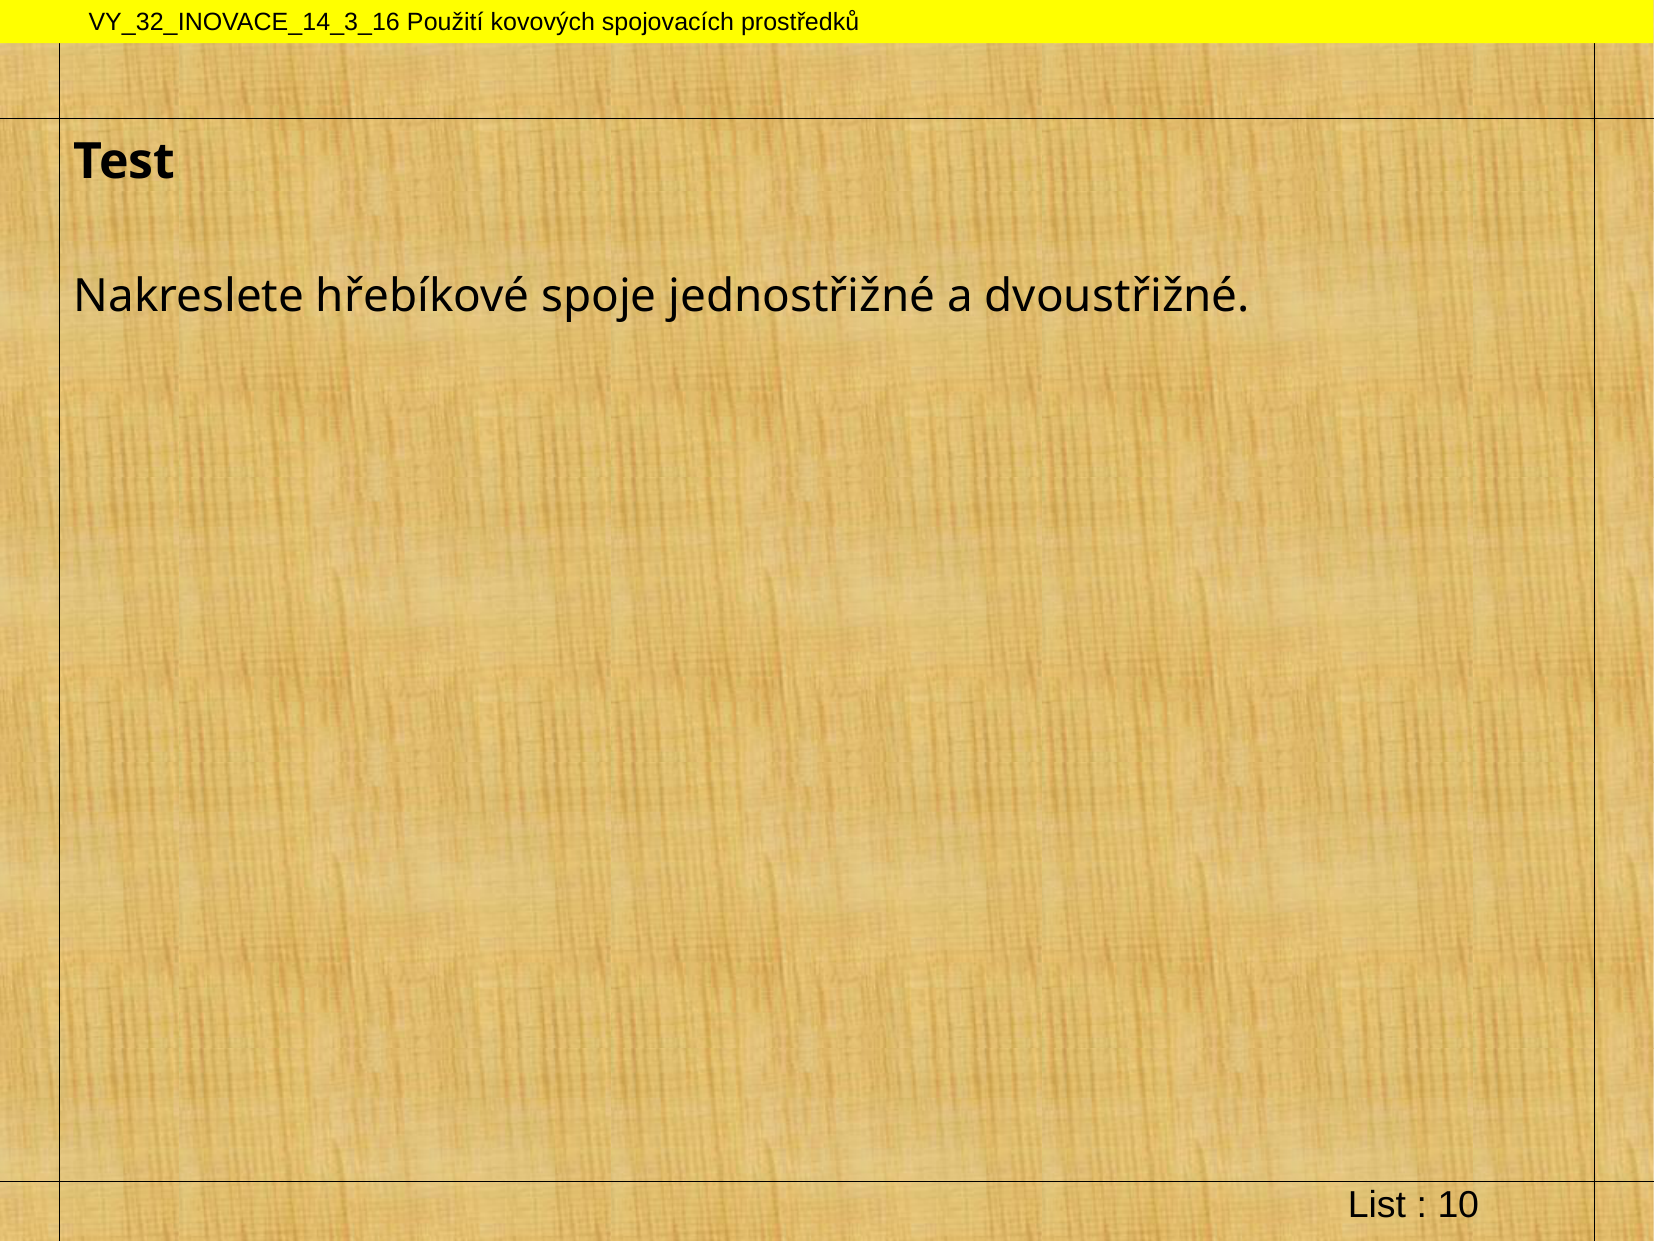

VY_32_INOVACE_14_3_16 Použití kovových spojovacích prostředků
Test
Nakreslete hřebíkové spoje jednostřižné a dvoustřižné.
List :